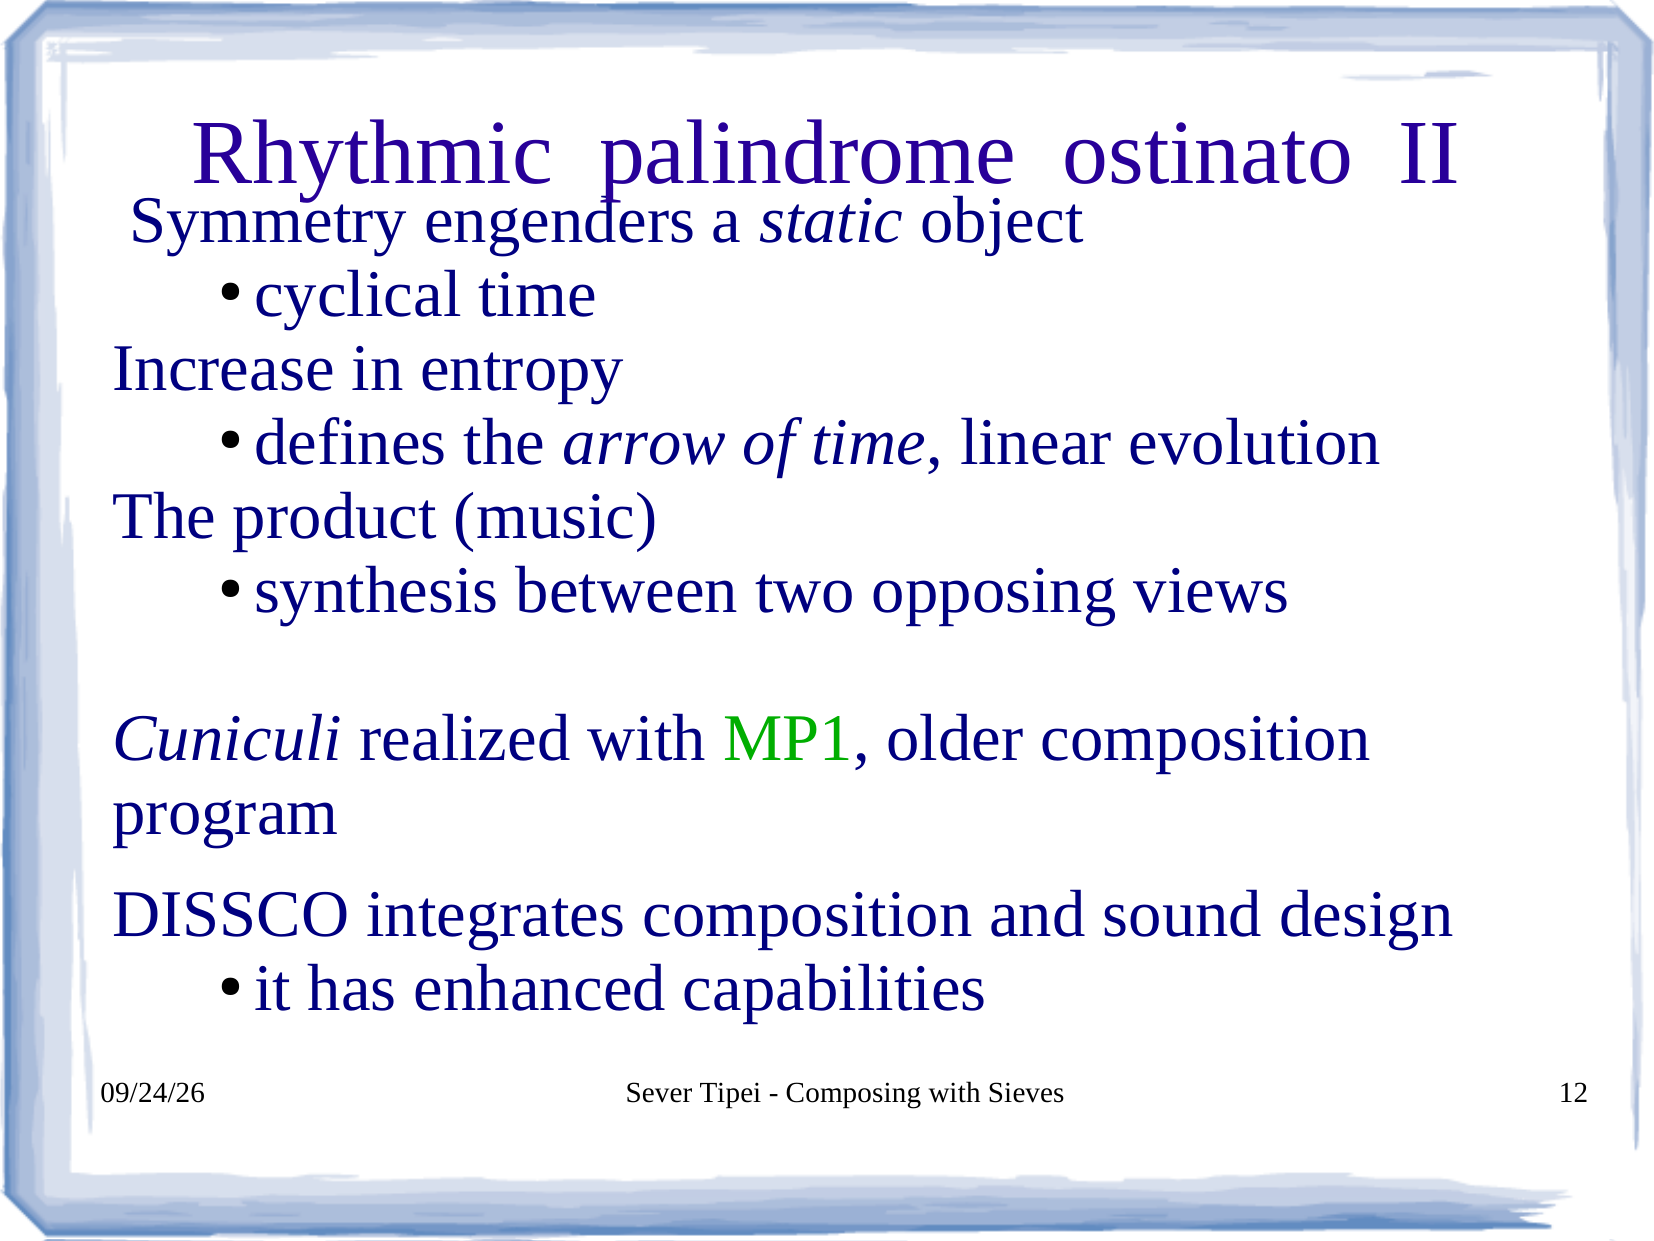

Rhythmic palindrome ostinato II
# Symmetry engenders a static object
cyclical time
Increase in entropy
defines the arrow of time, linear evolution
The product (music)
synthesis between two opposing views
Cuniculi realized with MP1, older composition program
DISSCO integrates composition and sound design
it has enhanced capabilities
Sever Tipei - Composing with Sieves
12